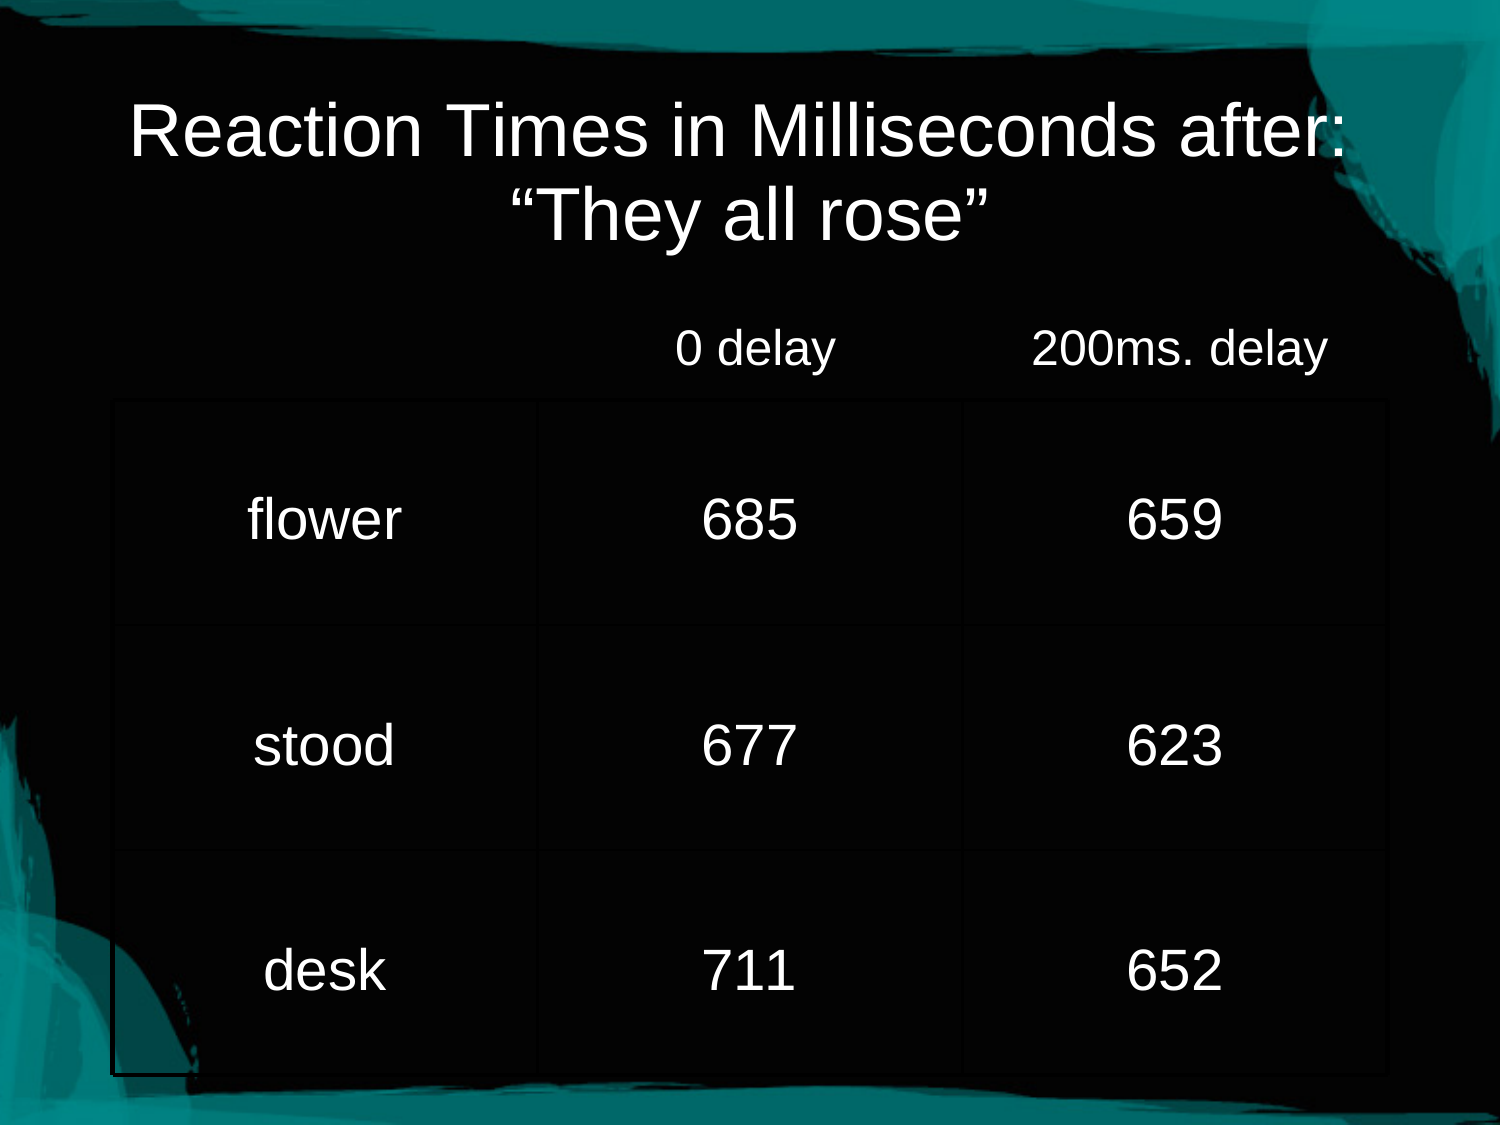

# Reaction Times in Milliseconds after: “They all rose”
 0 delay 200ms. delay
flower
685
659
stood
677
623
desk
711
652